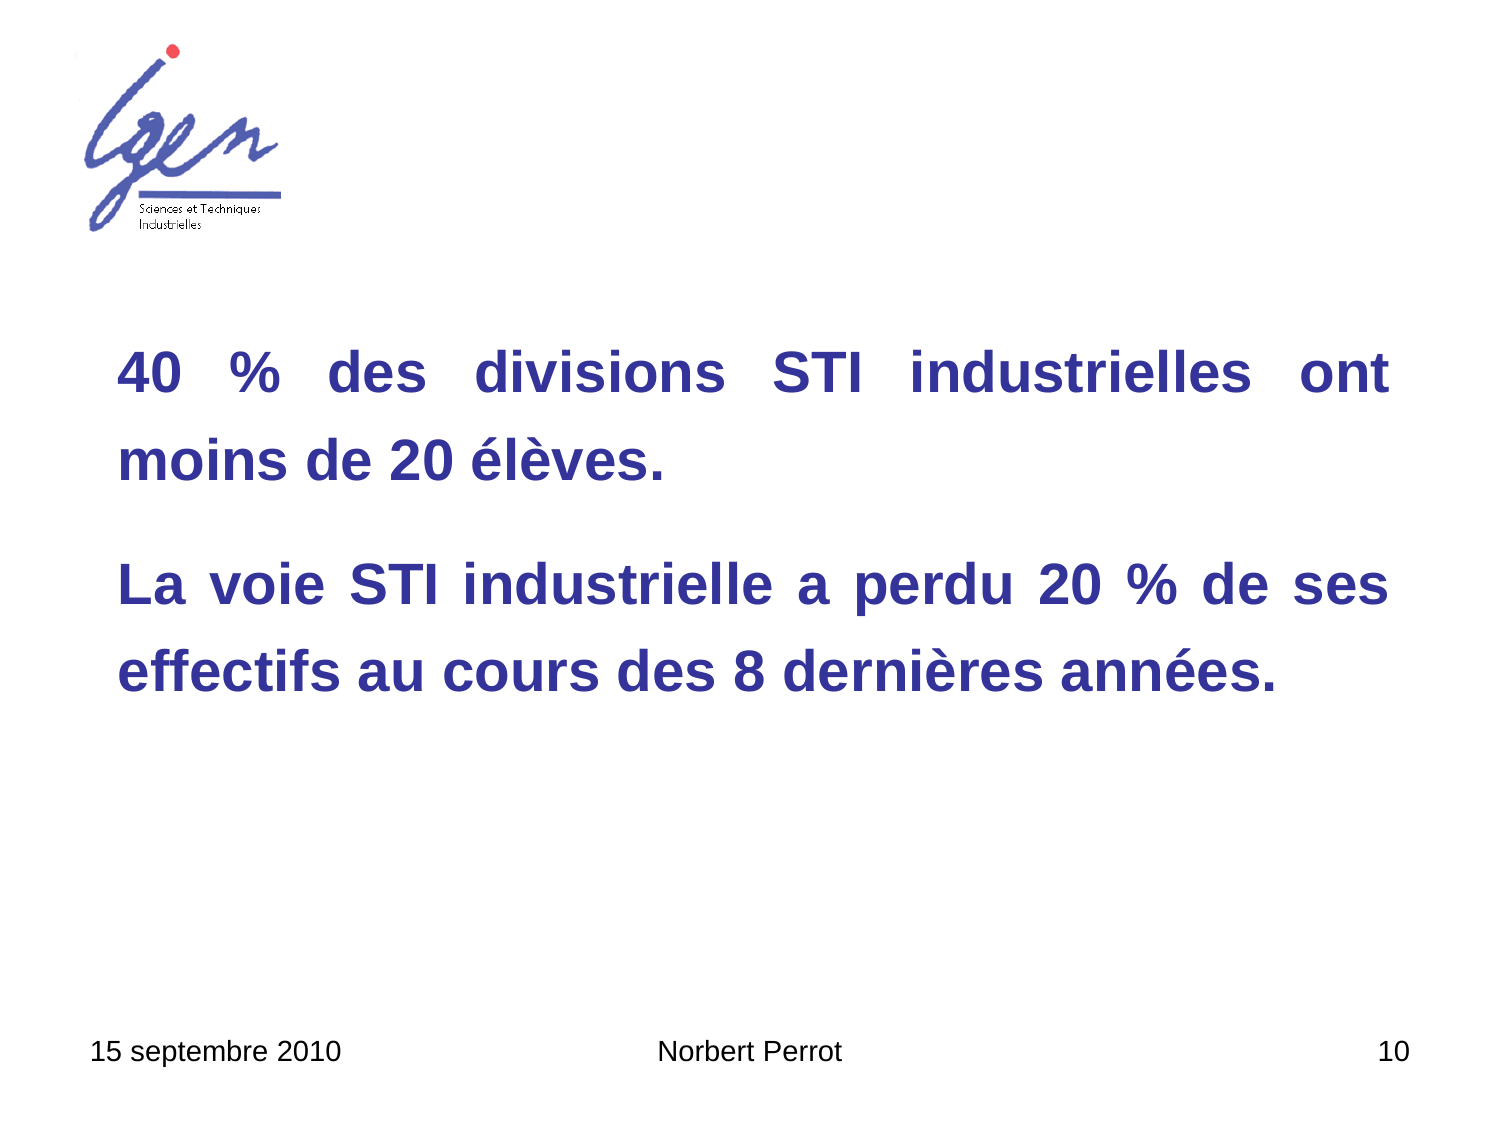

40 % des divisions STI industrielles ont moins de 20 élèves.
La voie STI industrielle a perdu 20 % de ses effectifs au cours des 8 dernières années.
15 septembre 2010
Norbert Perrot